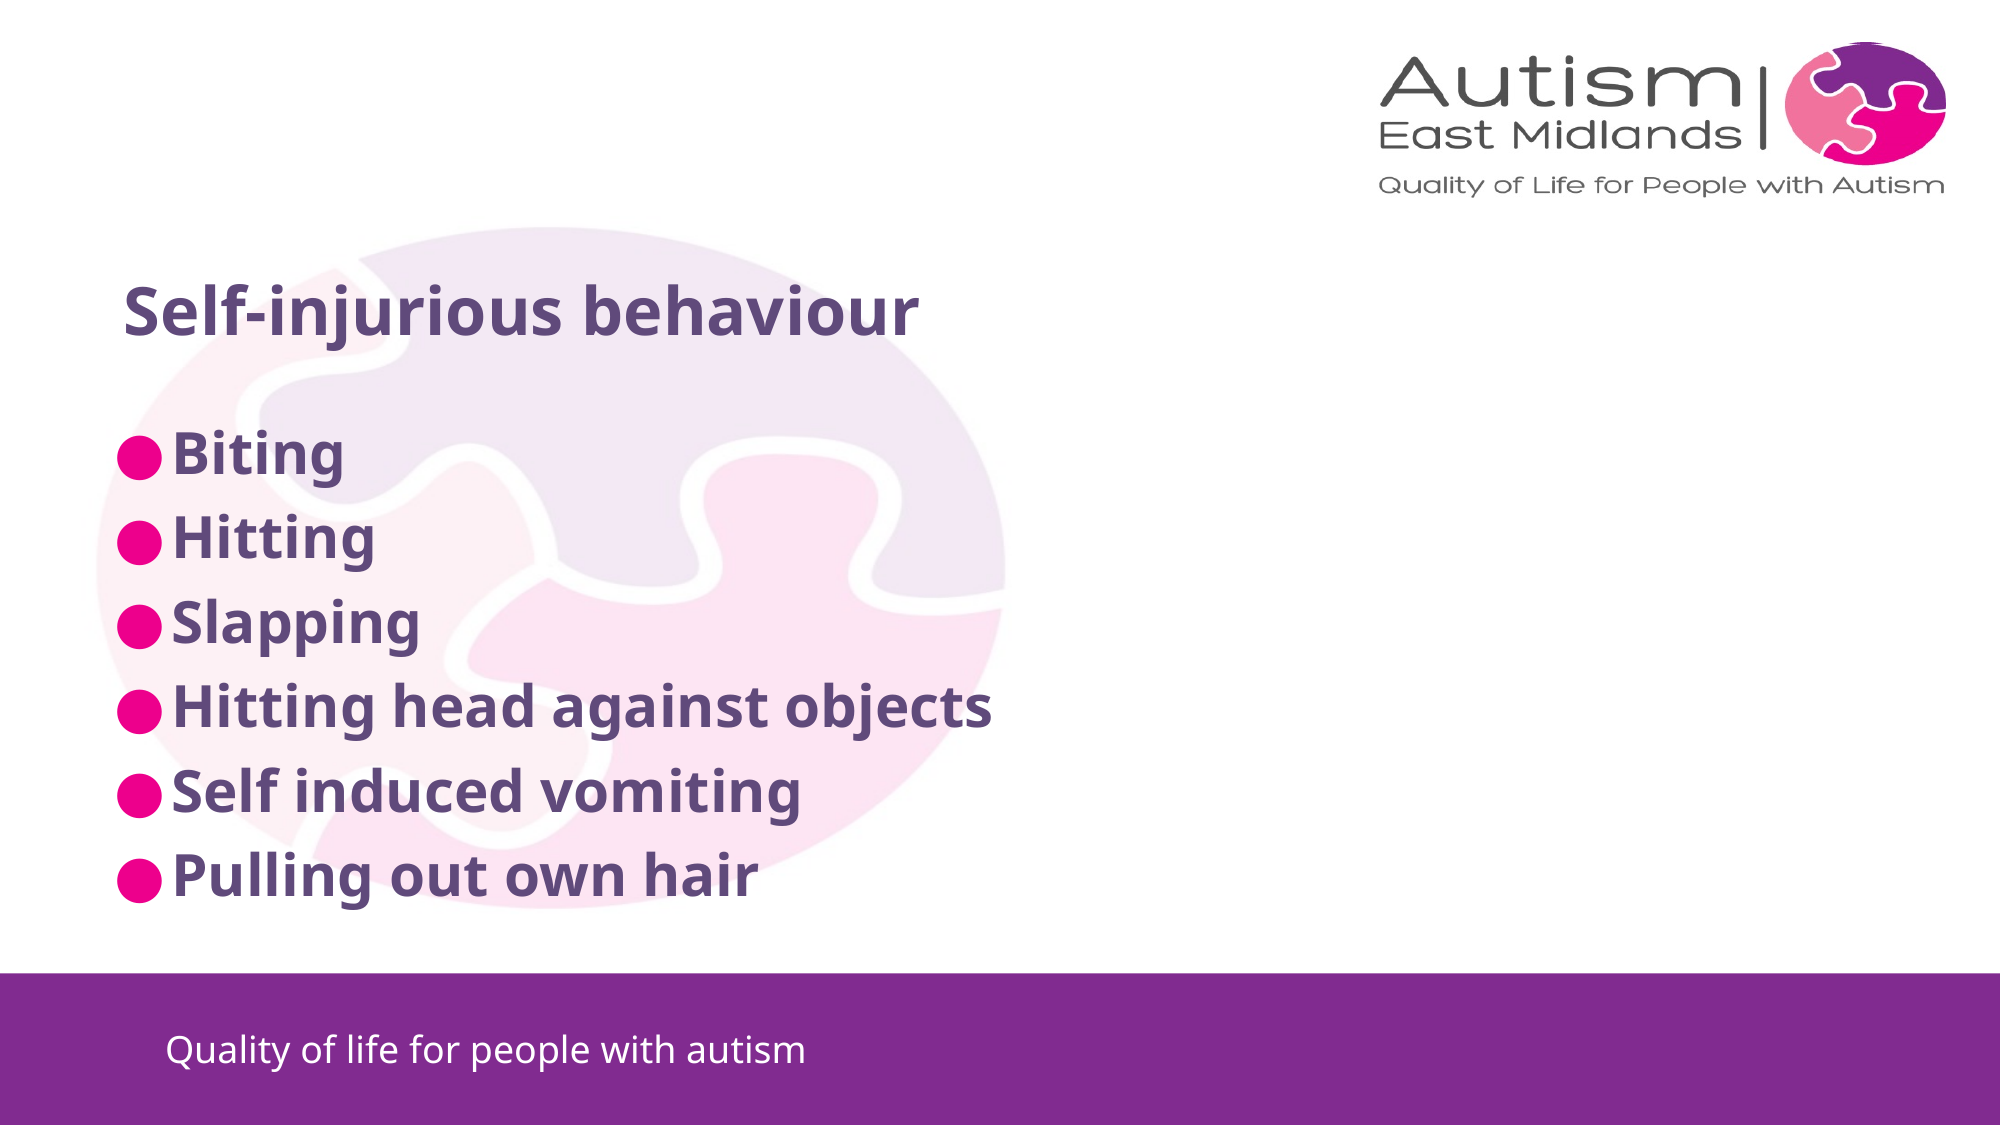

# Self-injurious behaviour
Biting
Hitting
Slapping
Hitting head against objects
Self induced vomiting
Pulling out own hair